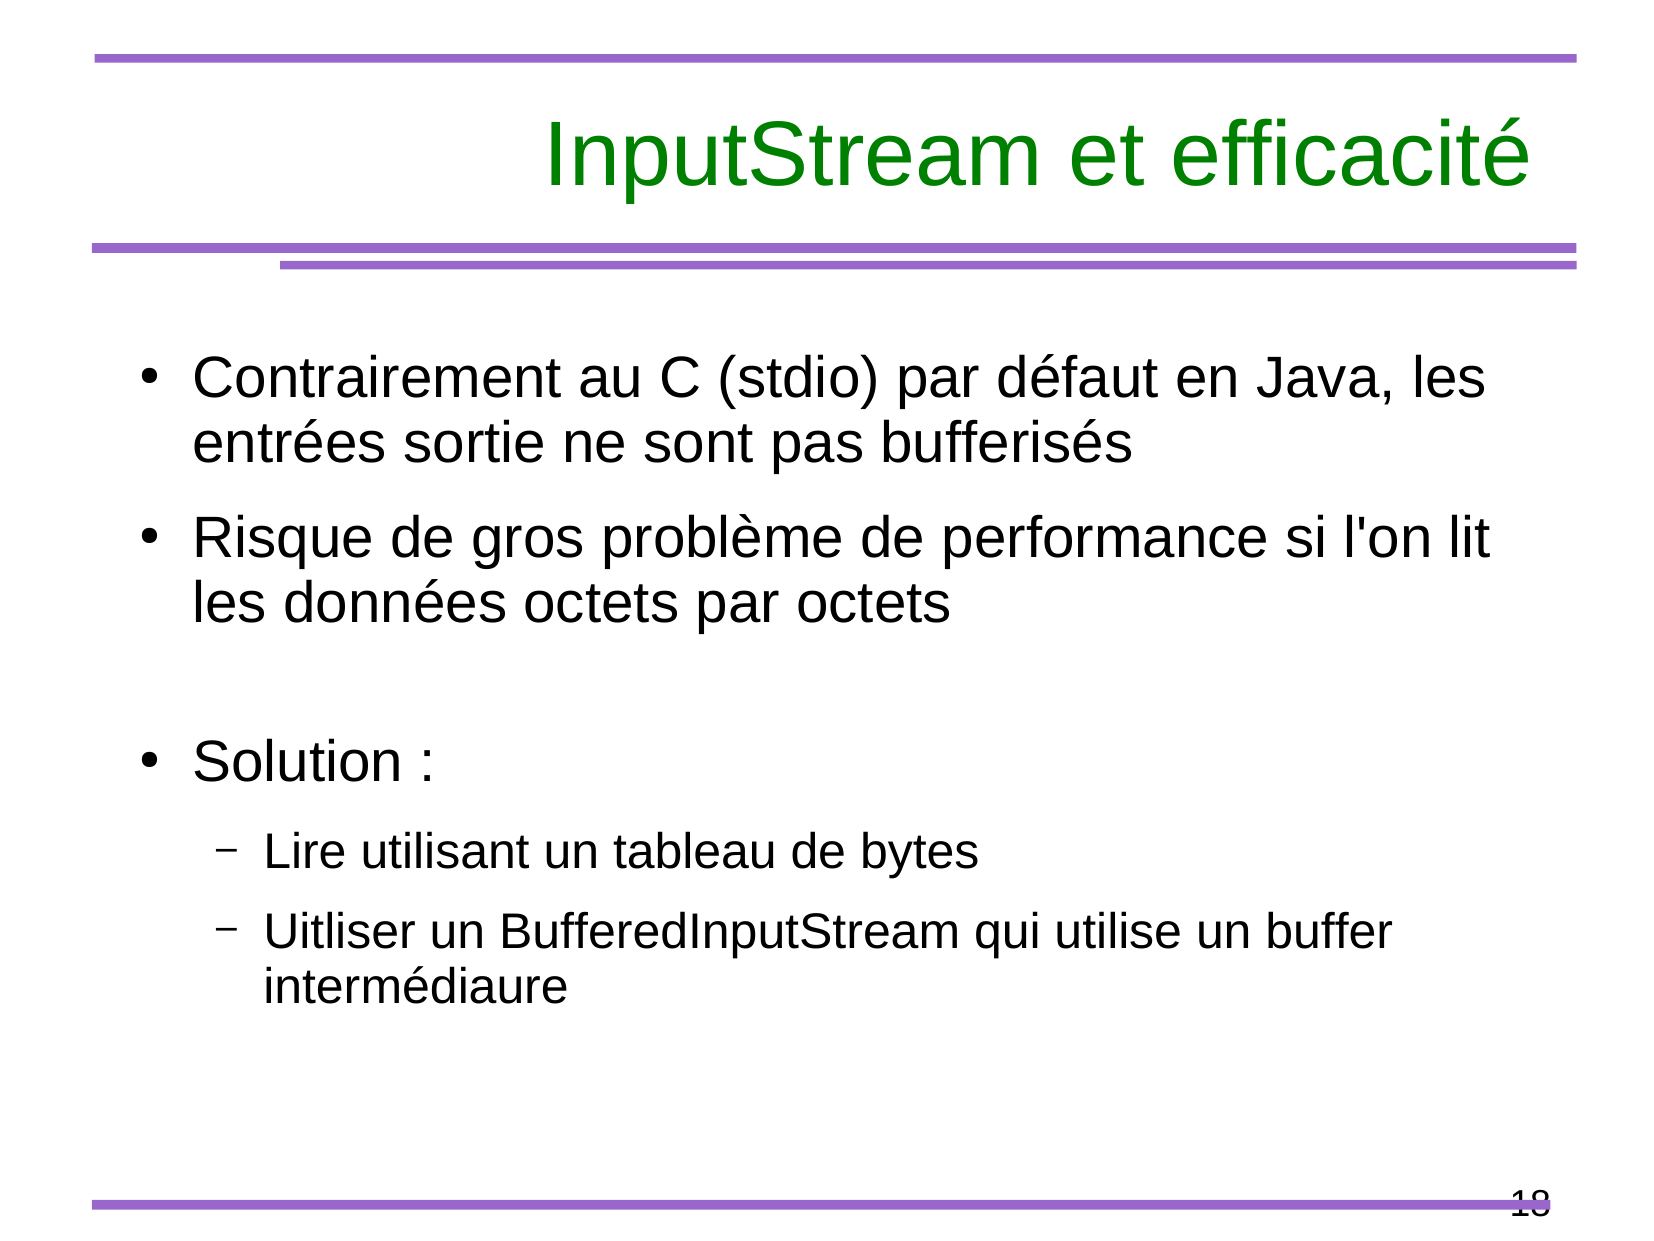

# InputStream et efficacité
Contrairement au C (stdio) par défaut en Java, les entrées sortie ne sont pas bufferisés
Risque de gros problème de performance si l'on lit les données octets par octets
Solution :
Lire utilisant un tableau de bytes
Uitliser un BufferedInputStream qui utilise un buffer intermédiaure